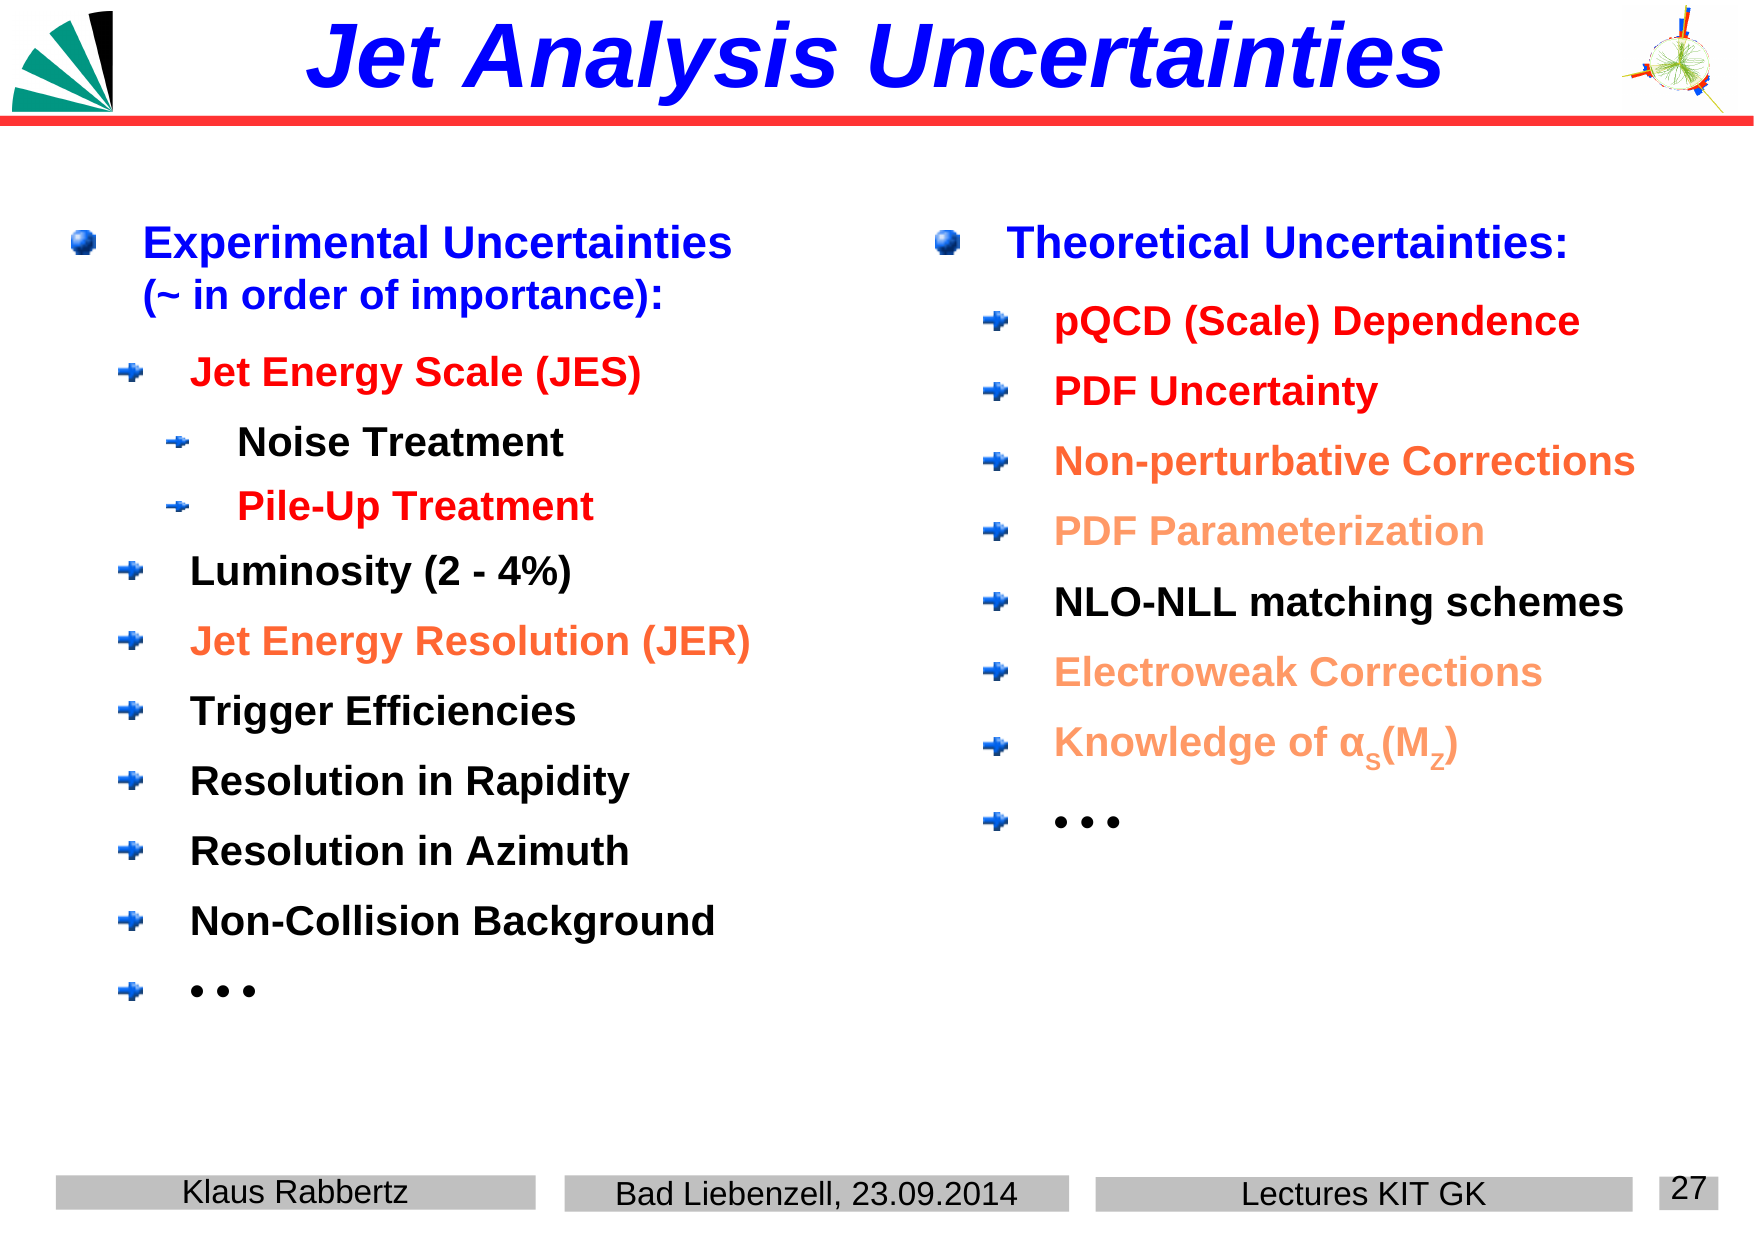

# Jet Analysis Uncertainties
Experimental Uncertainties (~ in order of importance):
Jet Energy Scale (JES)
Noise Treatment
Pile-Up Treatment
Luminosity (2 - 4%)
Jet Energy Resolution (JER)
Trigger Efficiencies
Resolution in Rapidity
Resolution in Azimuth
Non-Collision Background
• • •
Theoretical Uncertainties:
pQCD (Scale) Dependence
PDF Uncertainty
Non-perturbative Corrections
PDF Parameterization
NLO-NLL matching schemes
Electroweak Corrections
Knowledge of αS(MZ)
• • •